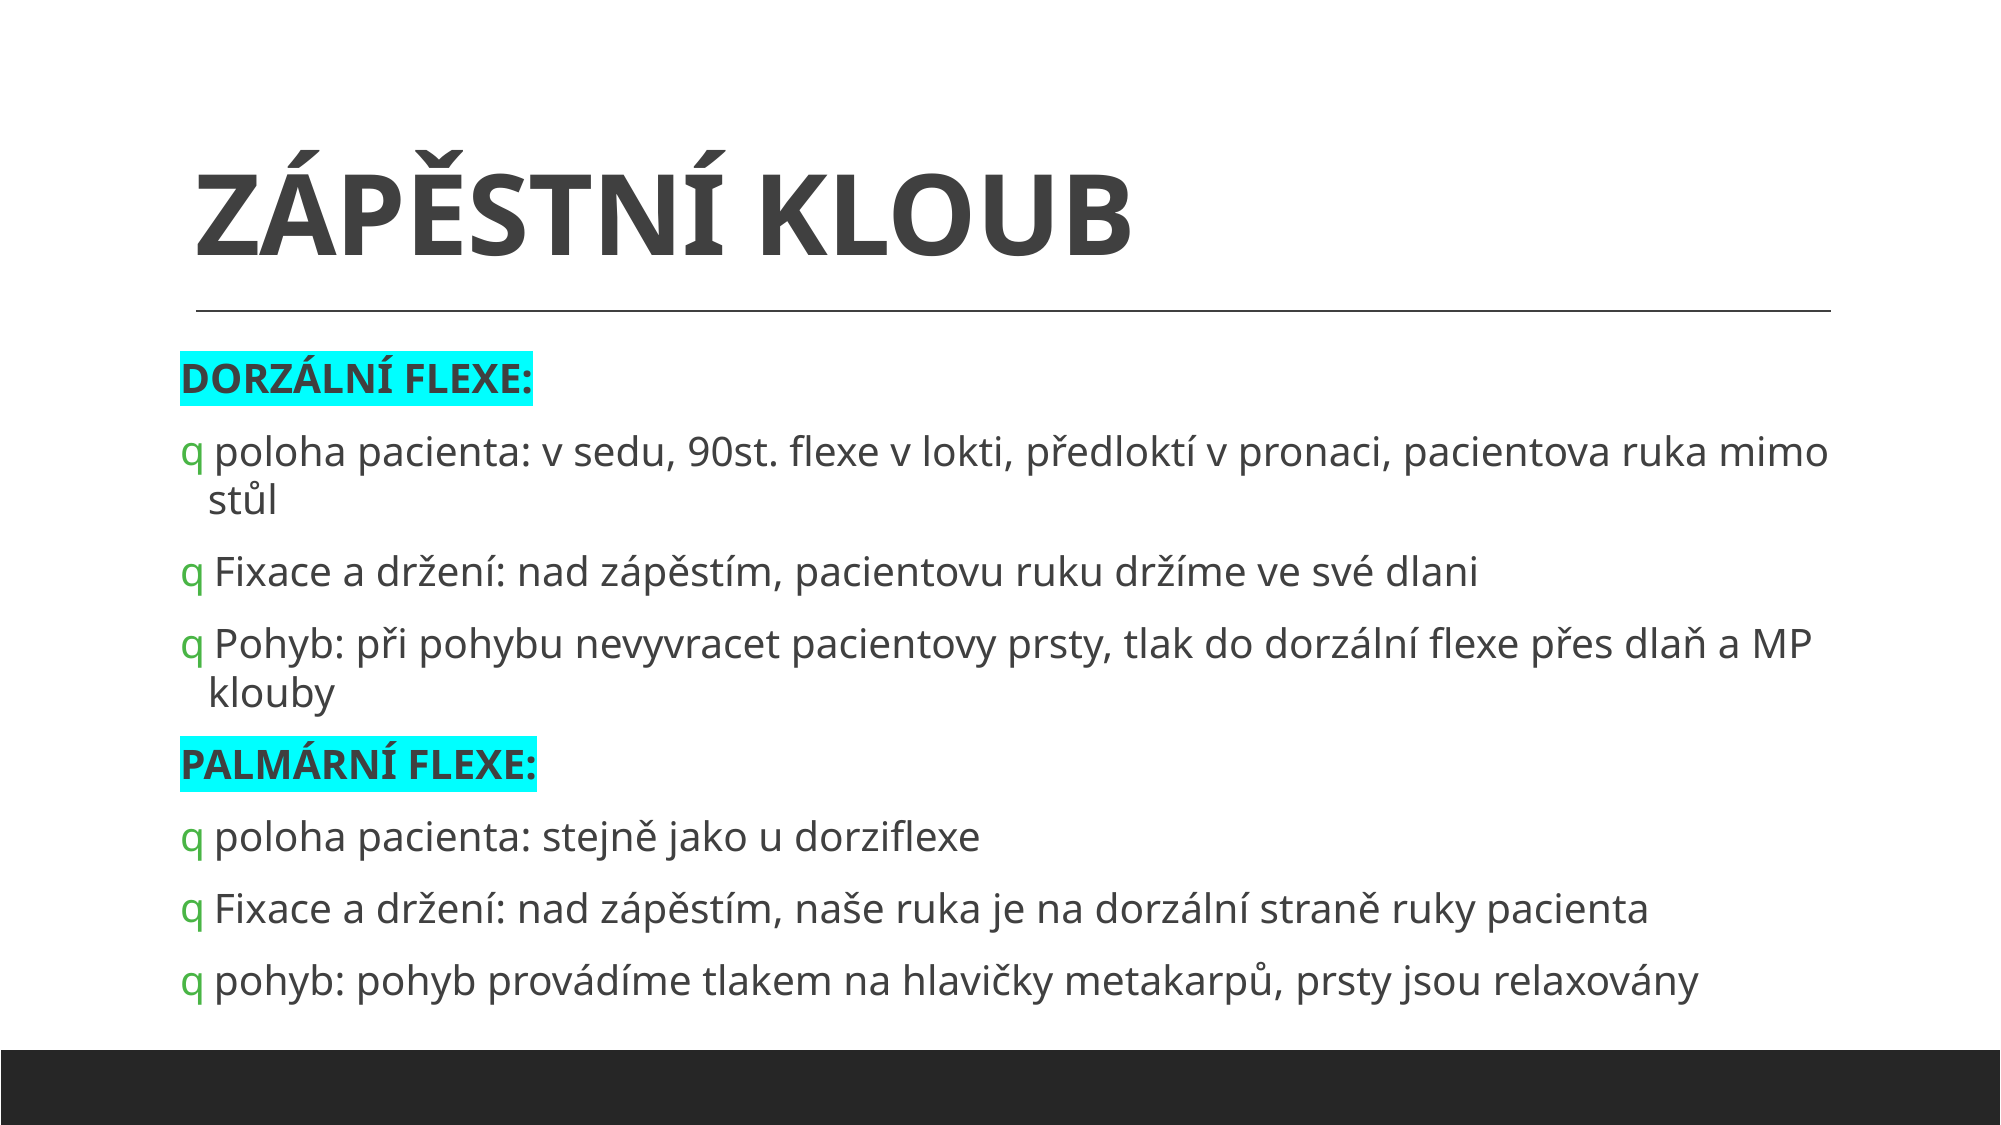

# ZÁPĚSTNÍ KLOUB
DORZÁLNÍ FLEXE:
 poloha pacienta: v sedu, 90st. flexe v lokti, předloktí v pronaci, pacientova ruka mimo stůl
 Fixace a držení: nad zápěstím, pacientovu ruku držíme ve své dlani
 Pohyb: při pohybu nevyvracet pacientovy prsty, tlak do dorzální flexe přes dlaň a MP klouby
PALMÁRNÍ FLEXE:
 poloha pacienta: stejně jako u dorziflexe
 Fixace a držení: nad zápěstím, naše ruka je na dorzální straně ruky pacienta
 pohyb: pohyb provádíme tlakem na hlavičky metakarpů, prsty jsou relaxovány